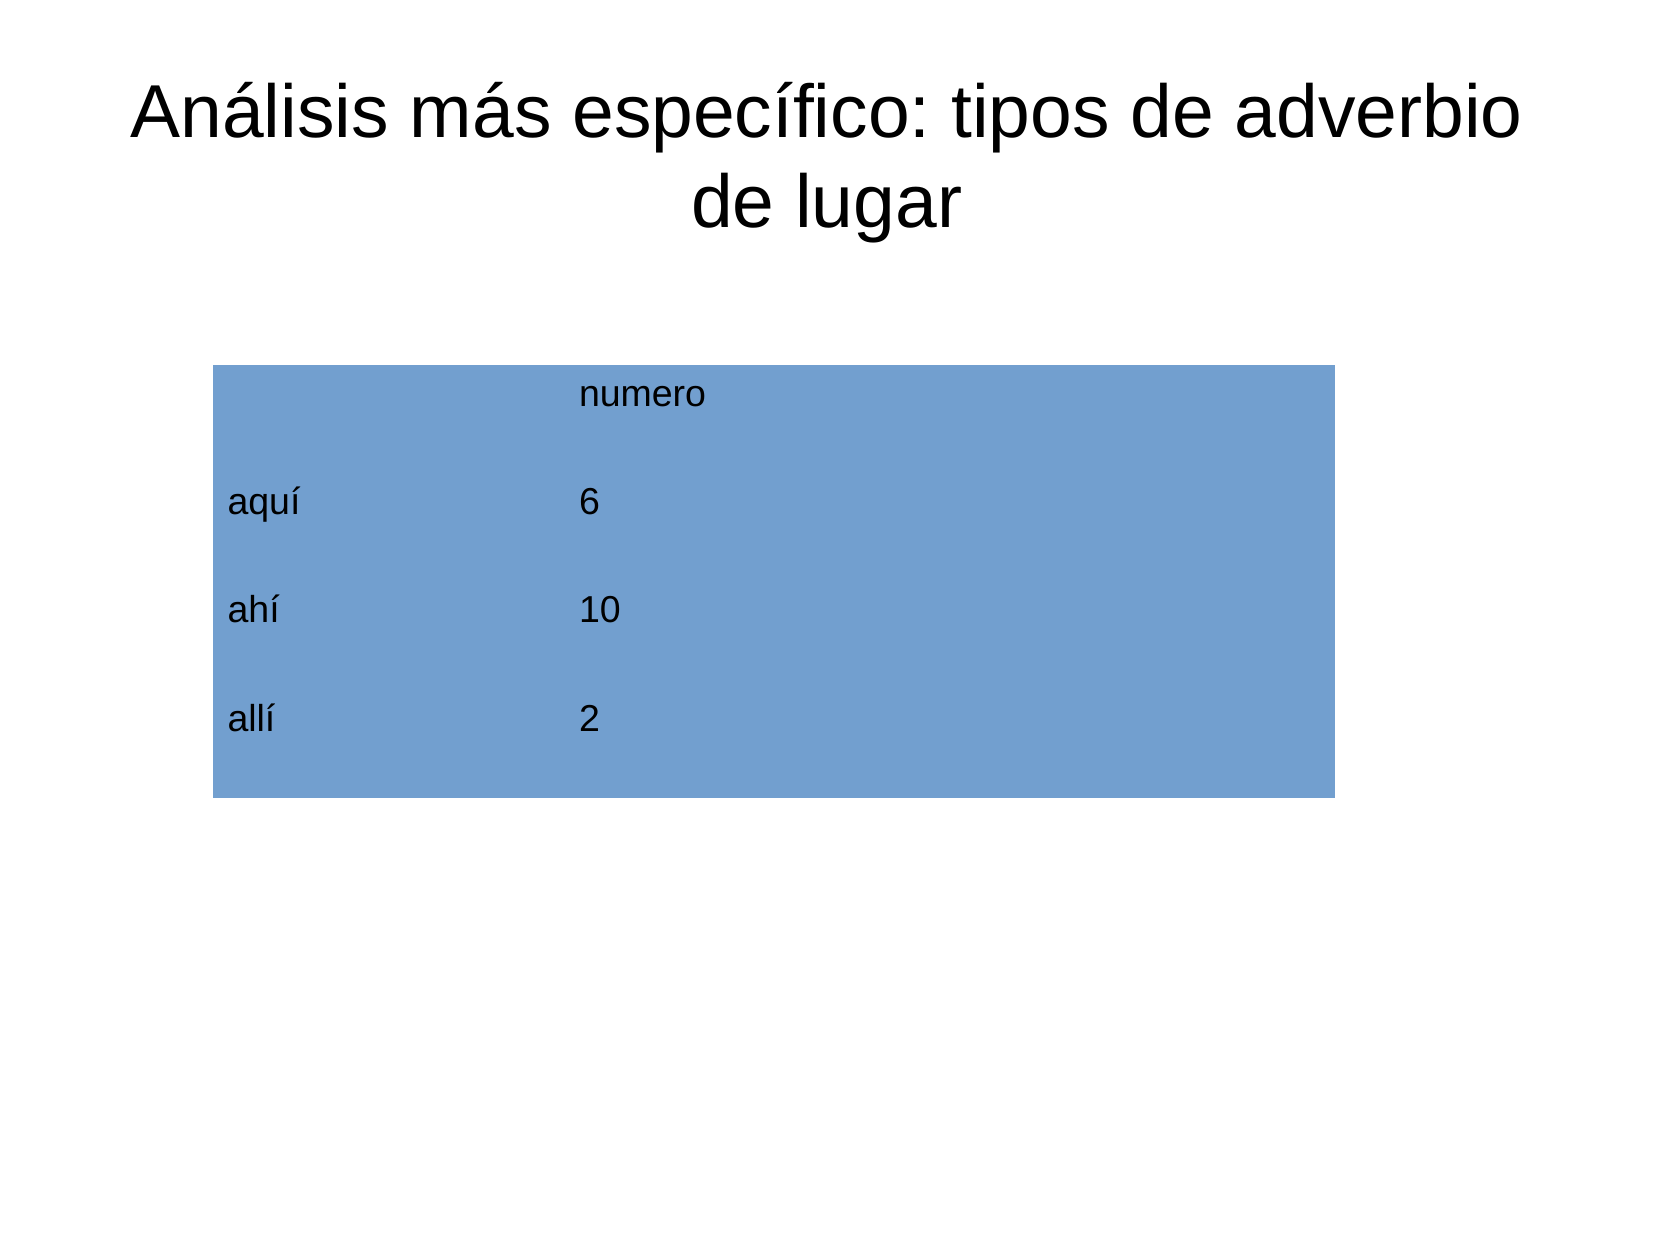

# Análisis más específico: tipos de adverbio de lugar
| | numero |
| --- | --- |
| aquí | 6 |
| ahí | 10 |
| allí | 2 |